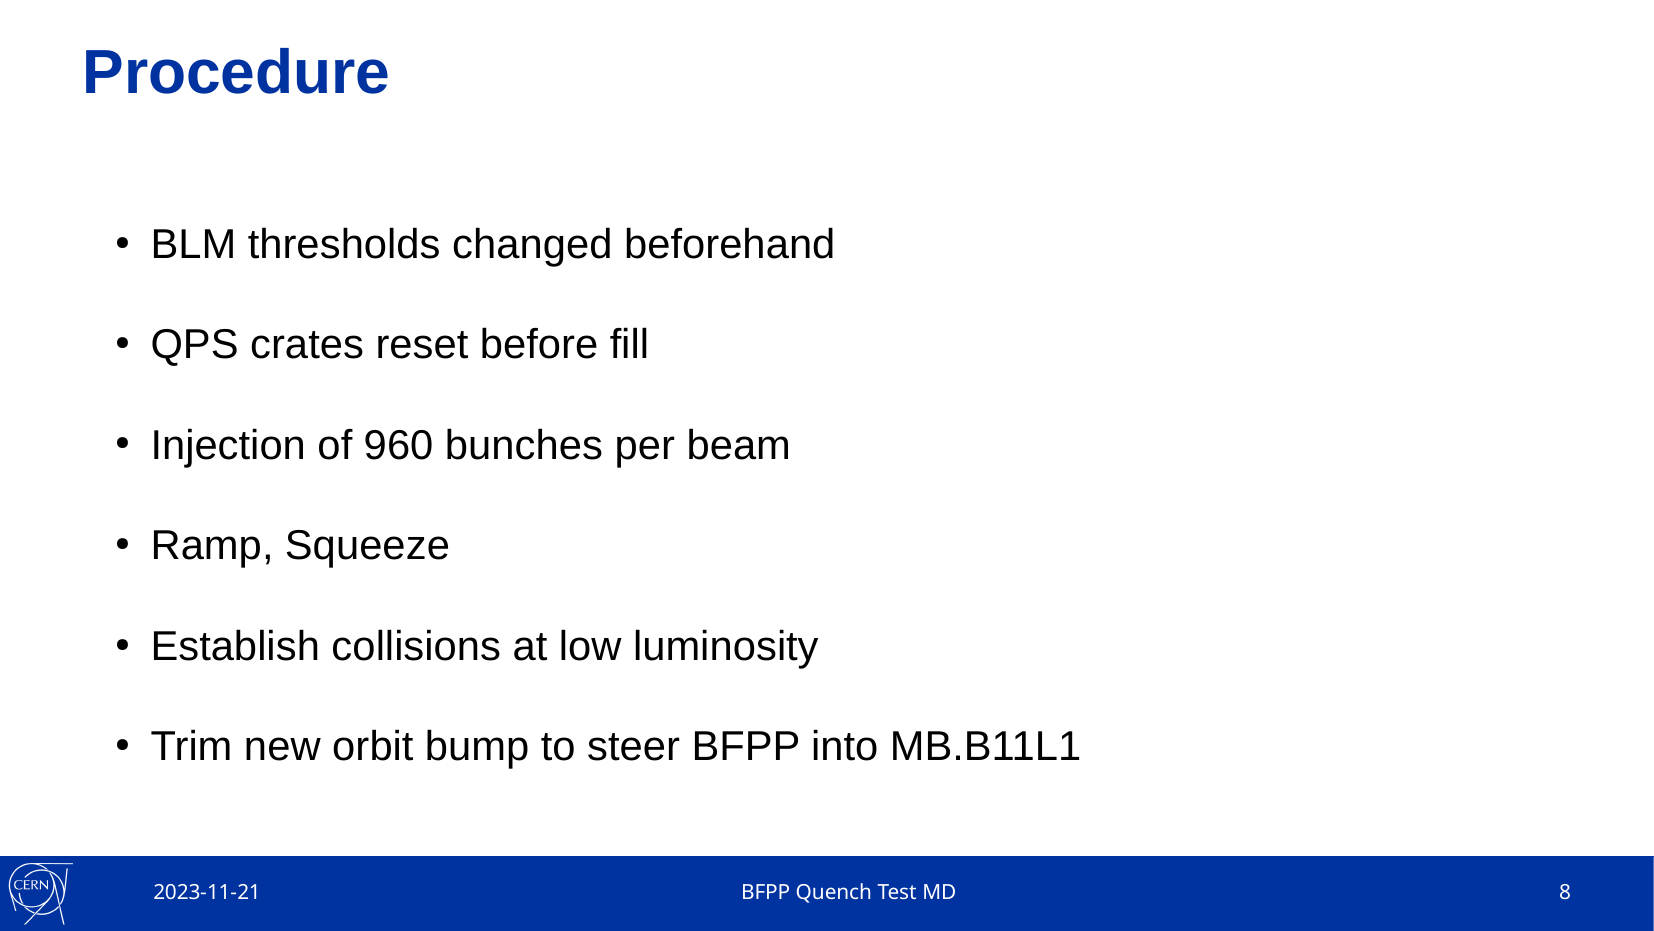

# Procedure
BLM thresholds changed beforehand
QPS crates reset before fill
Injection of 960 bunches per beam
Ramp, Squeeze
Establish collisions at low luminosity
Trim new orbit bump to steer BFPP into MB.B11L1
2023-11-21
BFPP Quench Test MD
8